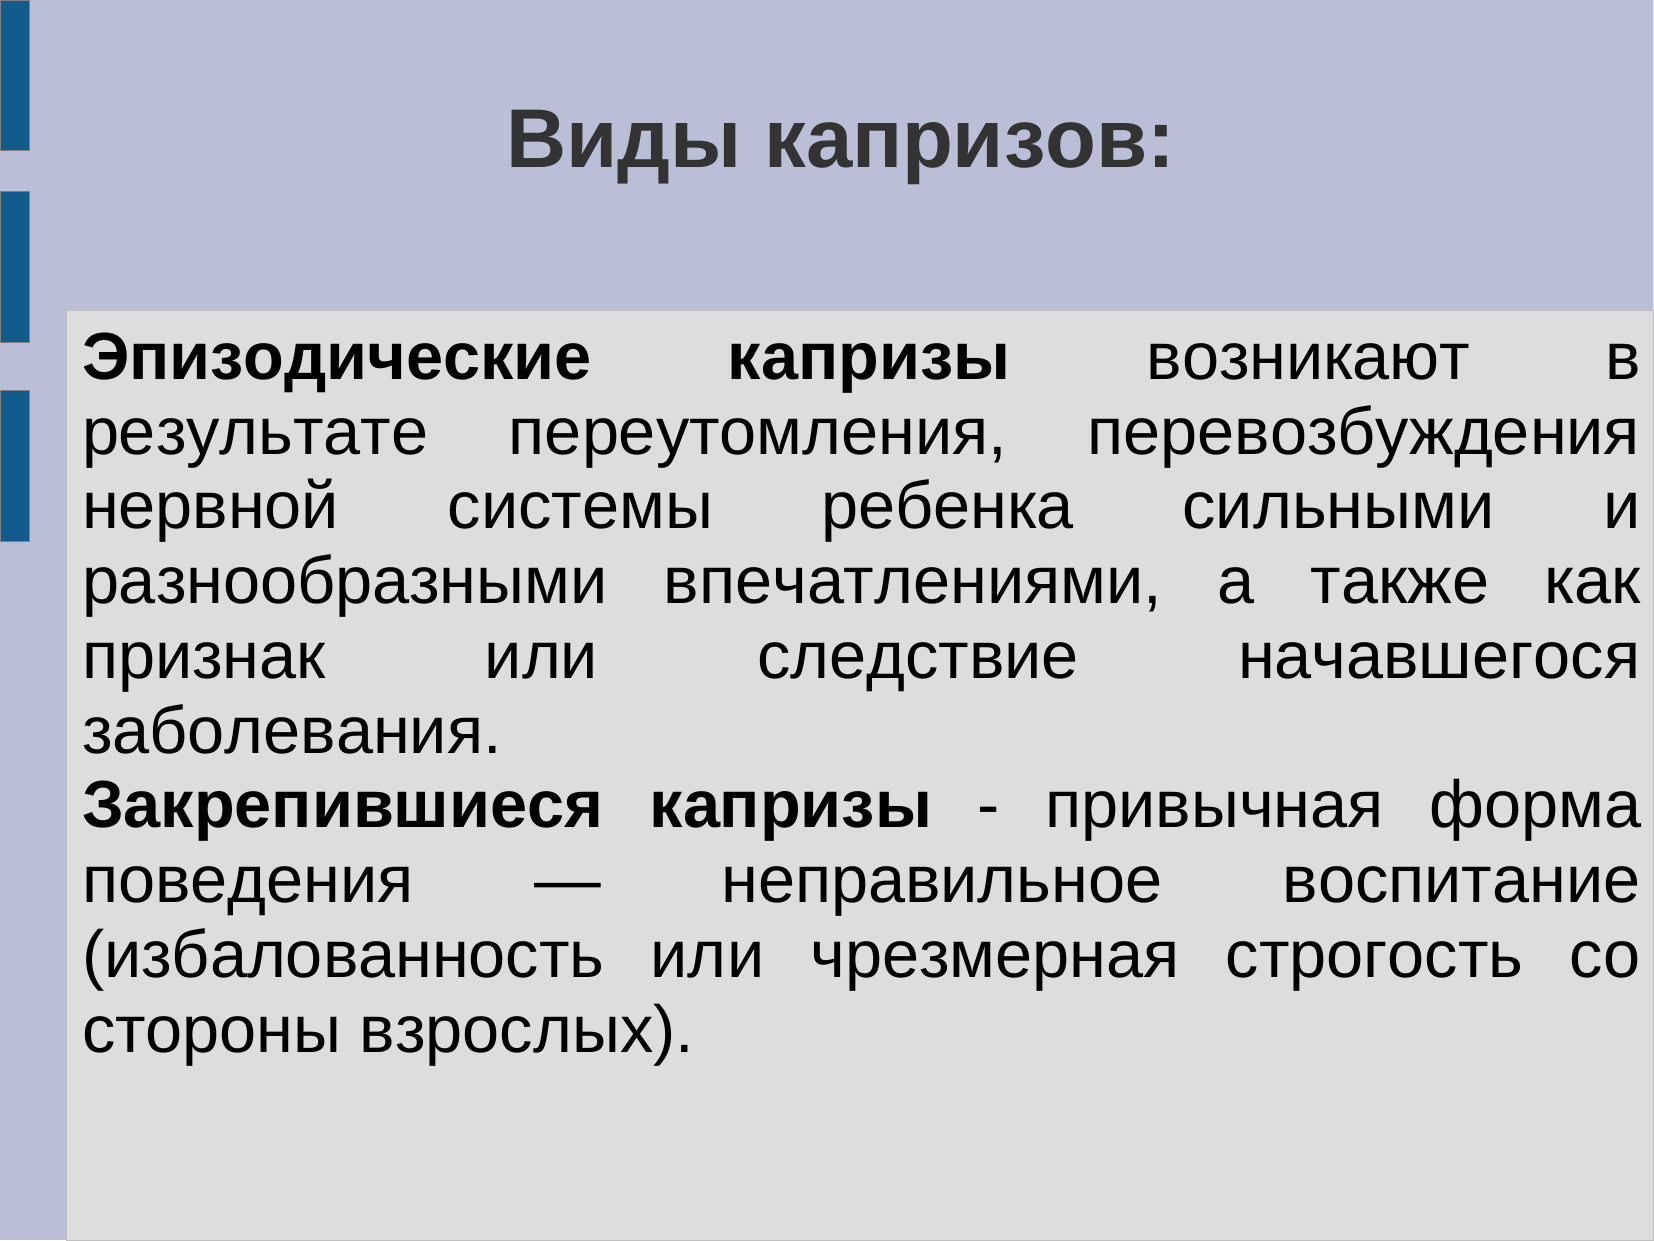

# Виды капризов:
Эпизодические капризы возникают в результате переутомления, перевозбуждения нервной системы ребенка сильными и разнообразными впечатлениями, а также как признак или следствие начавшегося заболевания.
Закрепившиеся капризы - привычная форма поведения — неправильное воспитание (избалованность или чрезмерная строгость со стороны взрослых).